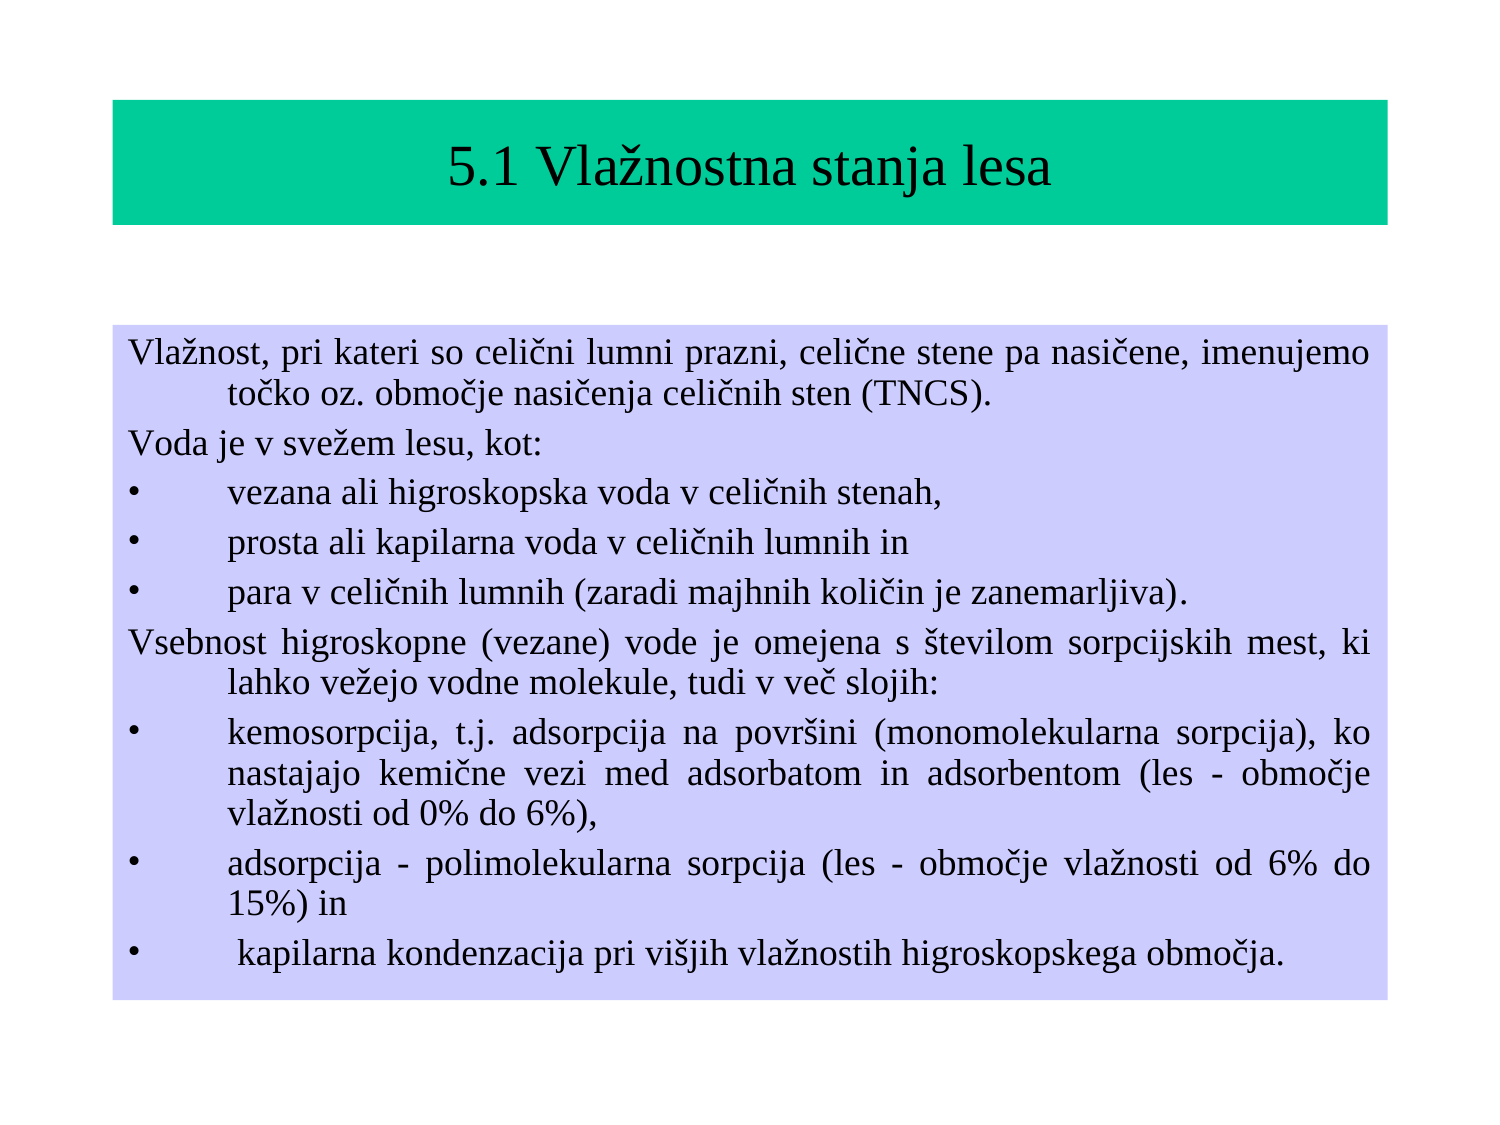

# 5.1 Vlažnostna stanja lesa
Vlažnost, pri kateri so celični lumni prazni, celične stene pa nasičene, imenujemo točko oz. območje nasičenja celičnih sten (TNCS).
Voda je v svežem lesu, kot:
vezana ali higroskopska voda v celičnih stenah,
prosta ali kapilarna voda v celičnih lumnih in
para v celičnih lumnih (zaradi majhnih količin je zanemarljiva).
Vsebnost higroskopne (vezane) vode je omejena s številom sorpcijskih mest, ki lahko vežejo vodne molekule, tudi v več slojih:
kemosorpcija, t.j. adsorpcija na površini (monomolekularna sorpcija), ko nastajajo kemične vezi med adsorbatom in adsorbentom (les - območje vlažnosti od 0% do 6%),
adsorpcija - polimolekularna sorpcija (les - območje vlažnosti od 6% do 15%) in
 kapilarna kondenzacija pri višjih vlažnostih higroskopskega območja.